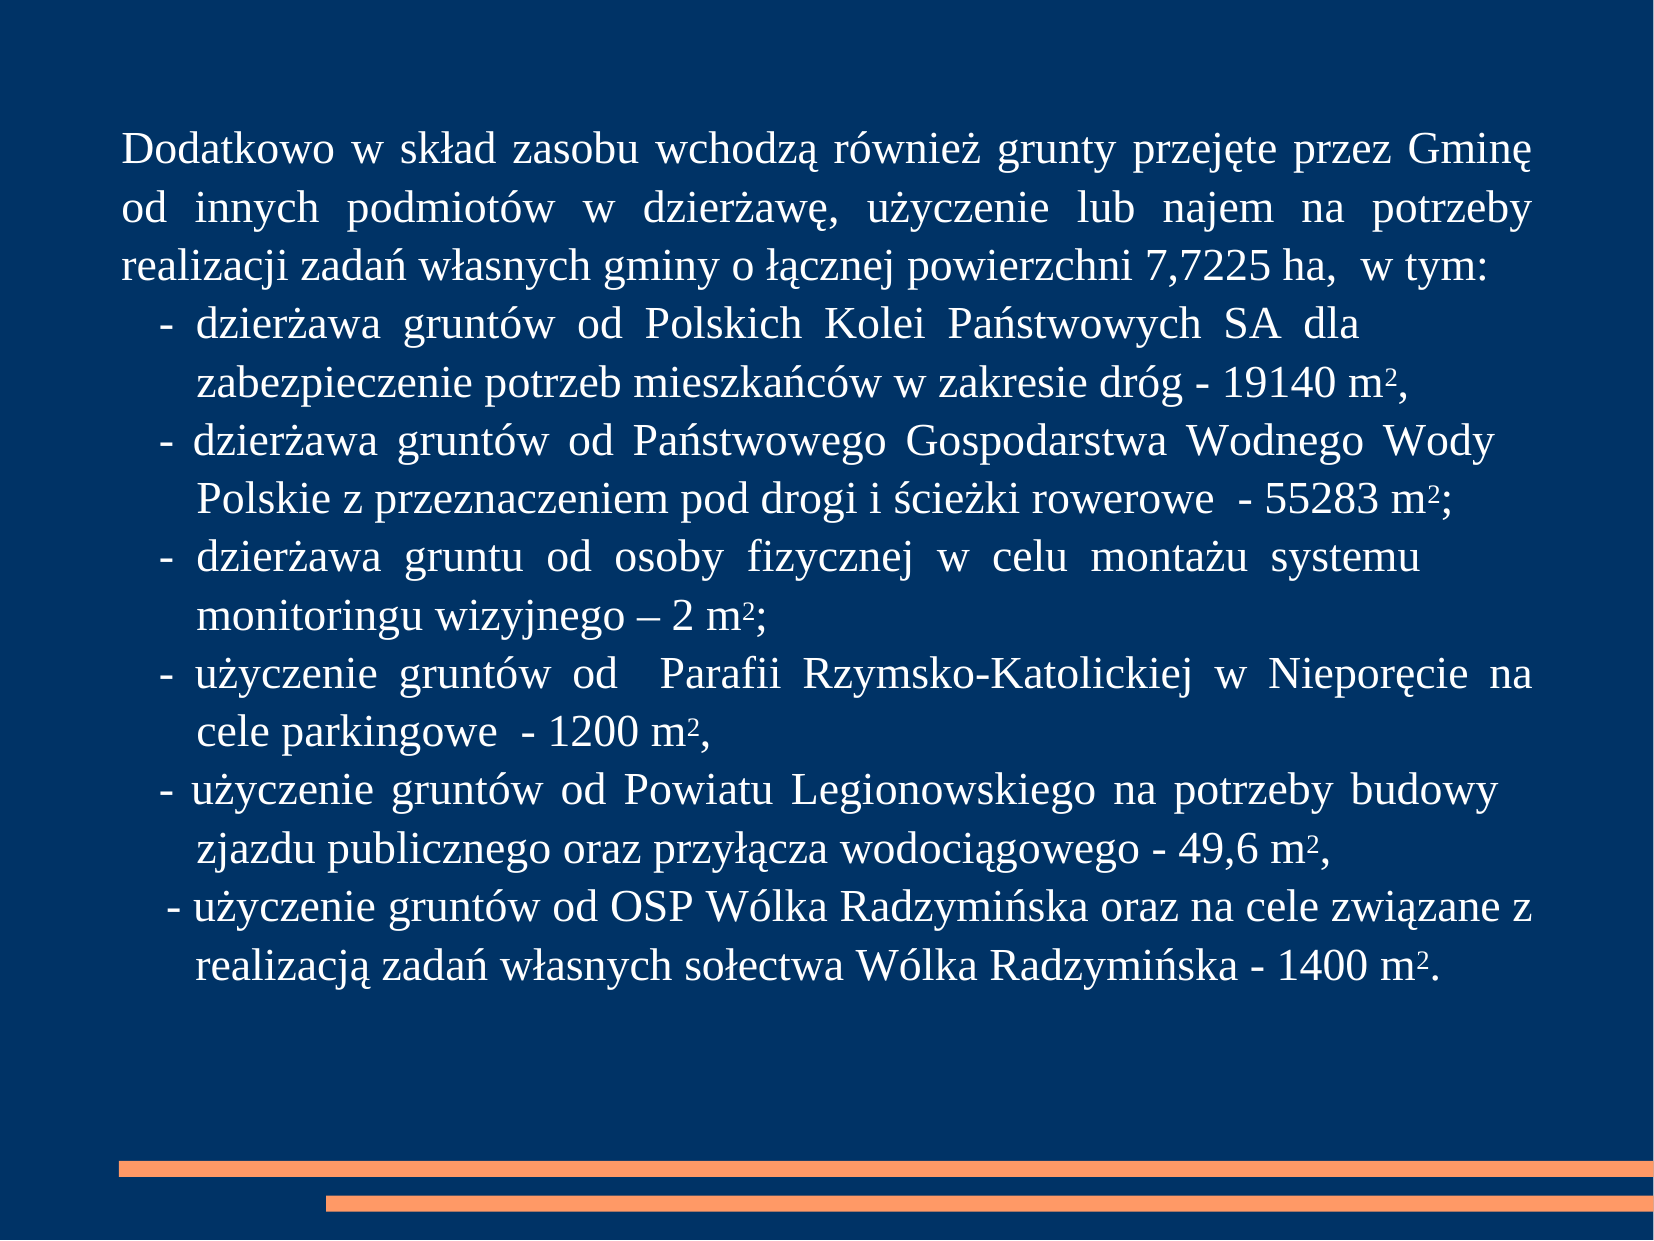

# Dodatkowo w skład zasobu wchodzą również grunty przejęte przez Gminę od innych podmiotów w dzierżawę, użyczenie lub najem na potrzeby realizacji zadań własnych gminy o łącznej powierzchni 7,7225 ha, w tym:
- dzierżawa gruntów od Polskich Kolei Państwowych SA dla zabezpieczenie potrzeb mieszkańców w zakresie dróg - 19140 m2,
- dzierżawa gruntów od Państwowego Gospodarstwa Wodnego Wody Polskie z przeznaczeniem pod drogi i ścieżki rowerowe  - 55283 m2;
- dzierżawa gruntu od osoby fizycznej w celu montażu systemu monitoringu wizyjnego – 2 m2;
- użyczenie gruntów od Parafii Rzymsko-Katolickiej w Nieporęcie na cele parkingowe - 1200 m2,
- użyczenie gruntów od Powiatu Legionowskiego na potrzeby budowy zjazdu publicznego oraz przyłącza wodociągowego - 49,6 m2,
- użyczenie gruntów od OSP Wólka Radzymińska oraz na cele związane z realizacją zadań własnych sołectwa Wólka Radzymińska - 1400 m2.